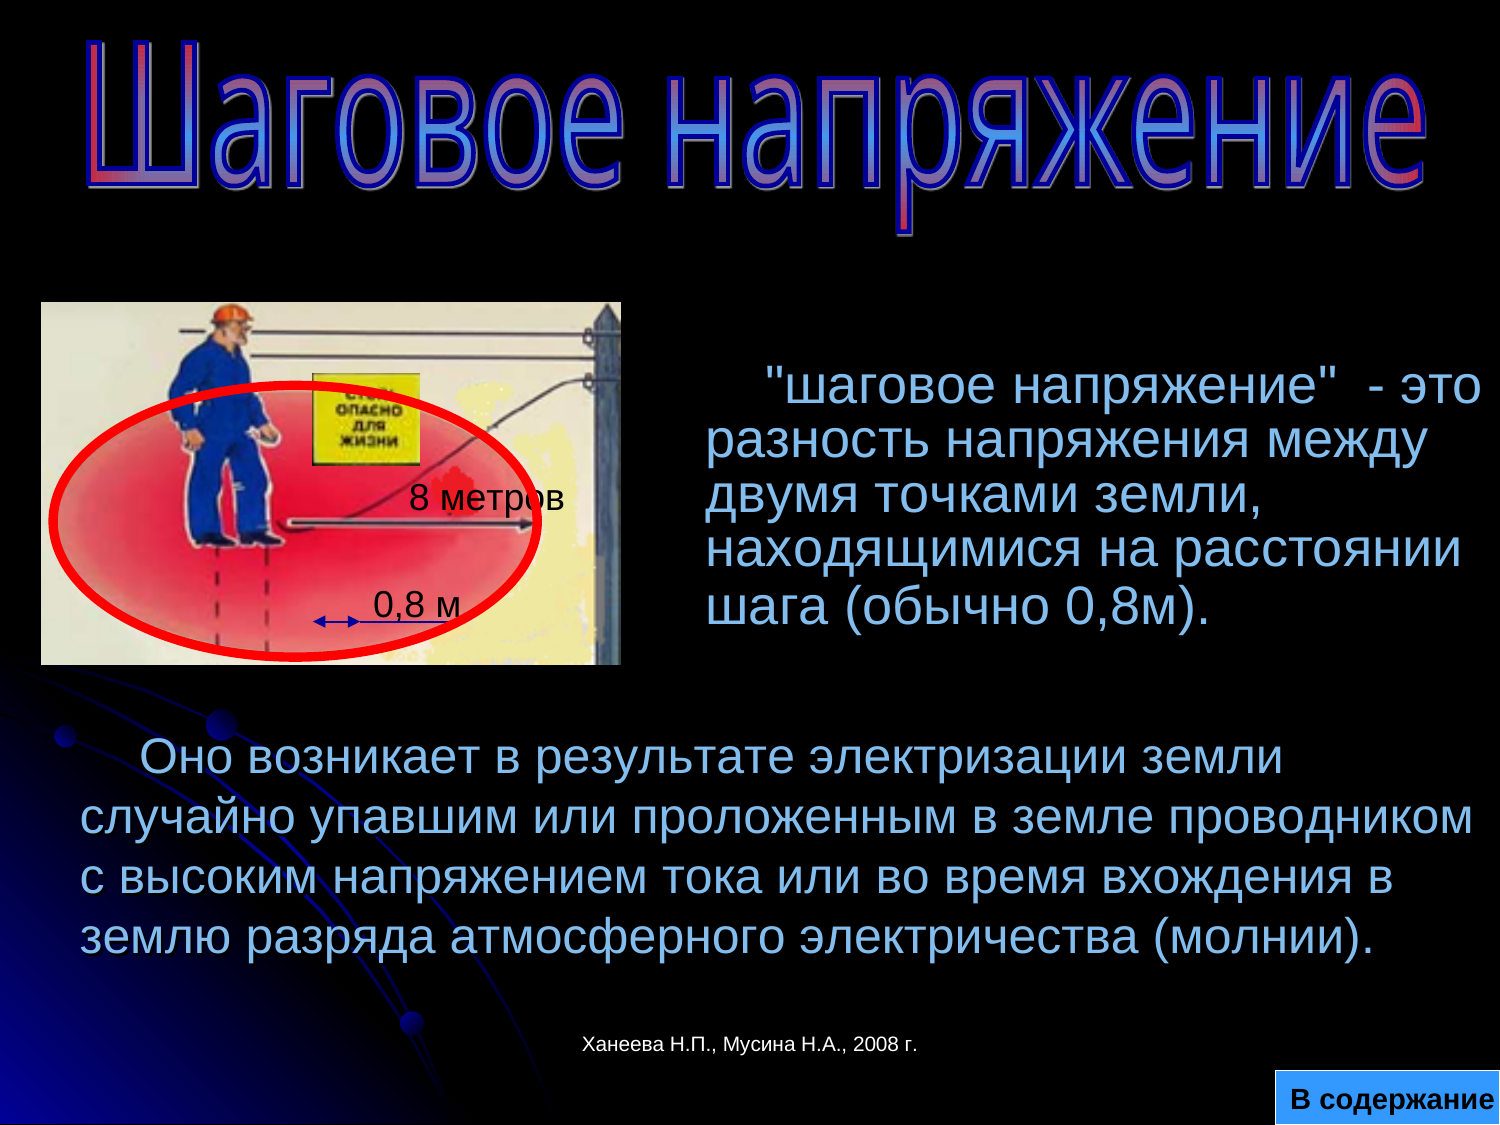

Шаговое напряжение
# "шаговое напряжение" - это разность напряжения между двумя точками земли, находящимися на расстоянии шага (обычно 0,8м).
8 метров
0,8 м
Оно возникает в результате электризации земли случайно упавшим или проложенным в земле проводником с высоким напряжением тока или во время вхождения в землю разряда атмосферного электричества (молнии).
Ханеева Н.П., Мусина Н.А., 2008 г.
В содержание